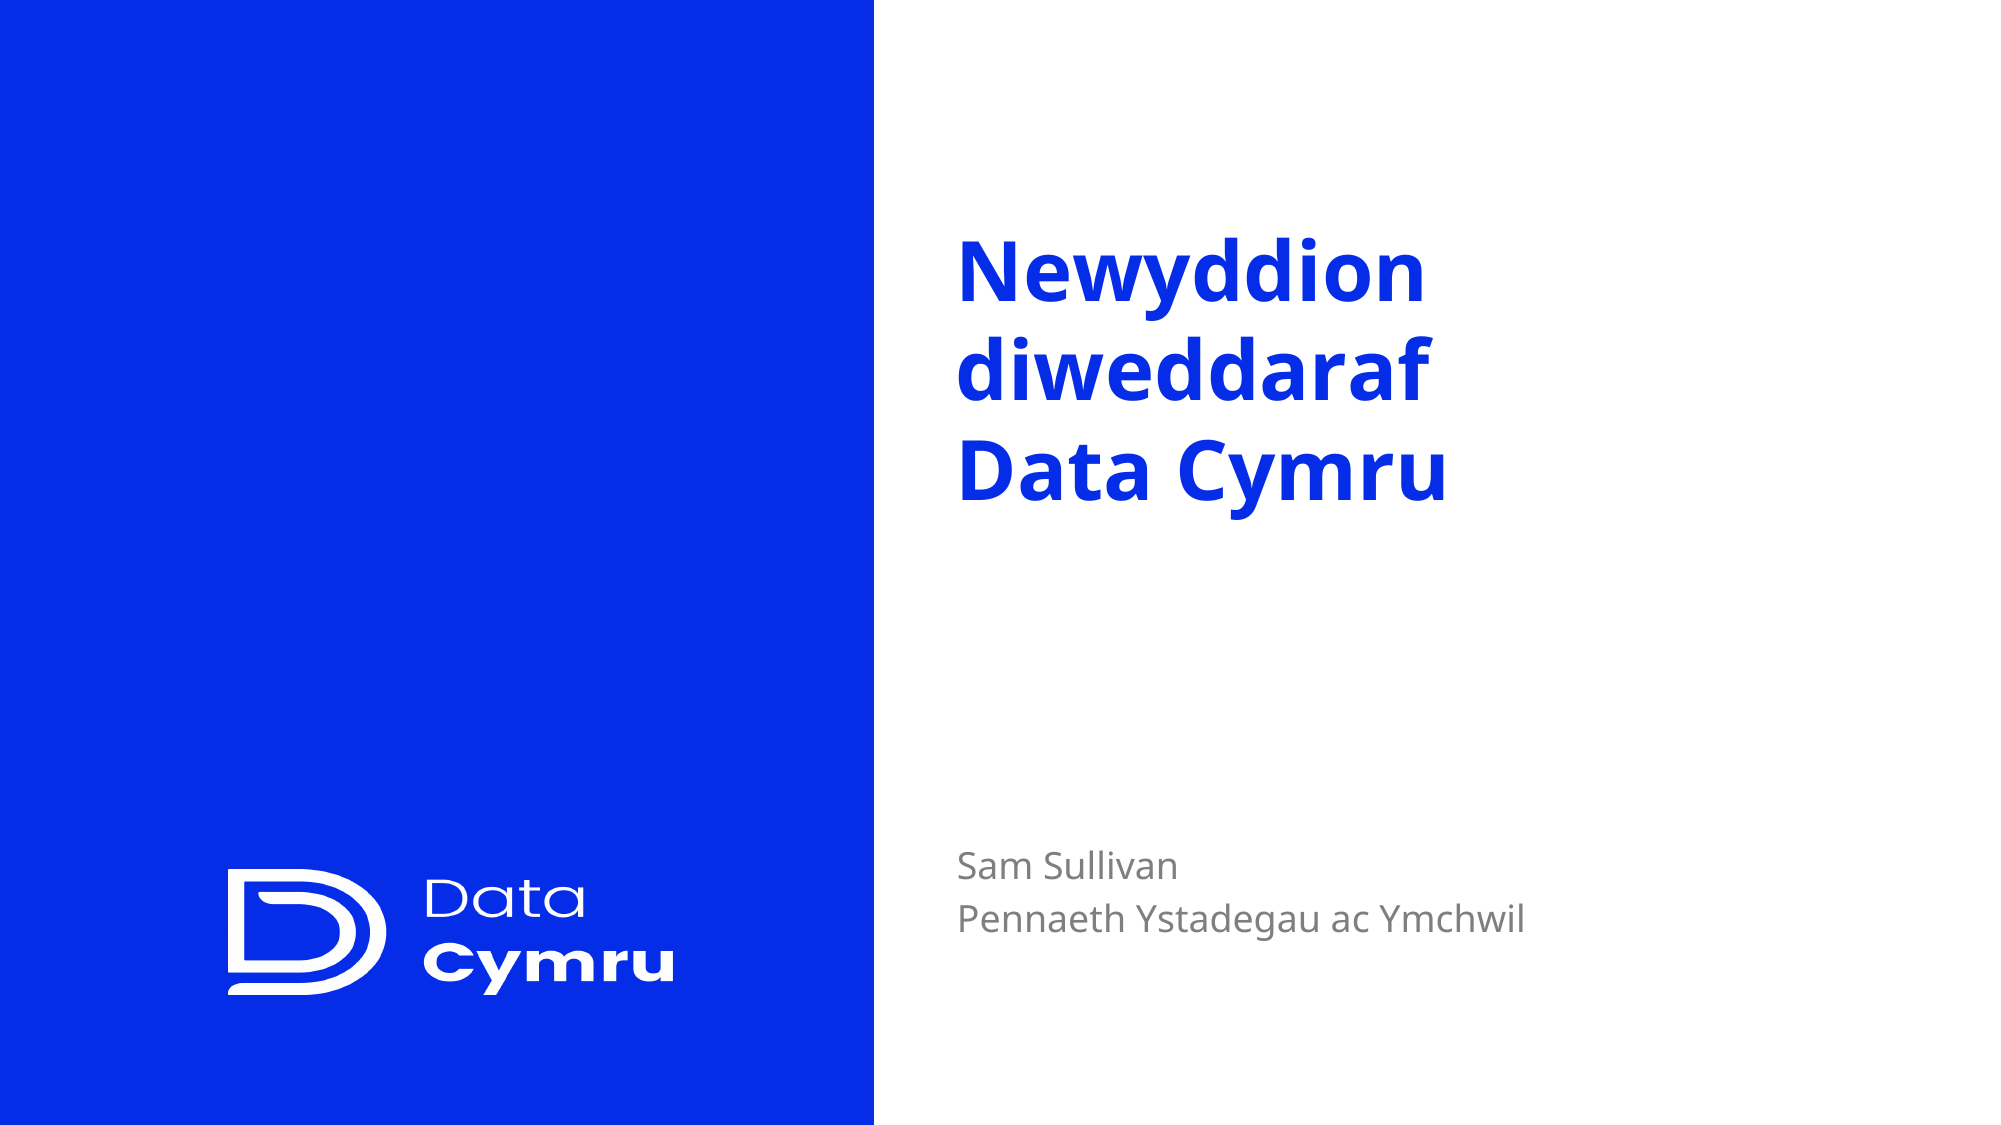

Newyddion diweddaraf
Data Cymru
# Sam Sullivan
Pennaeth Ystadegau ac Ymchwil